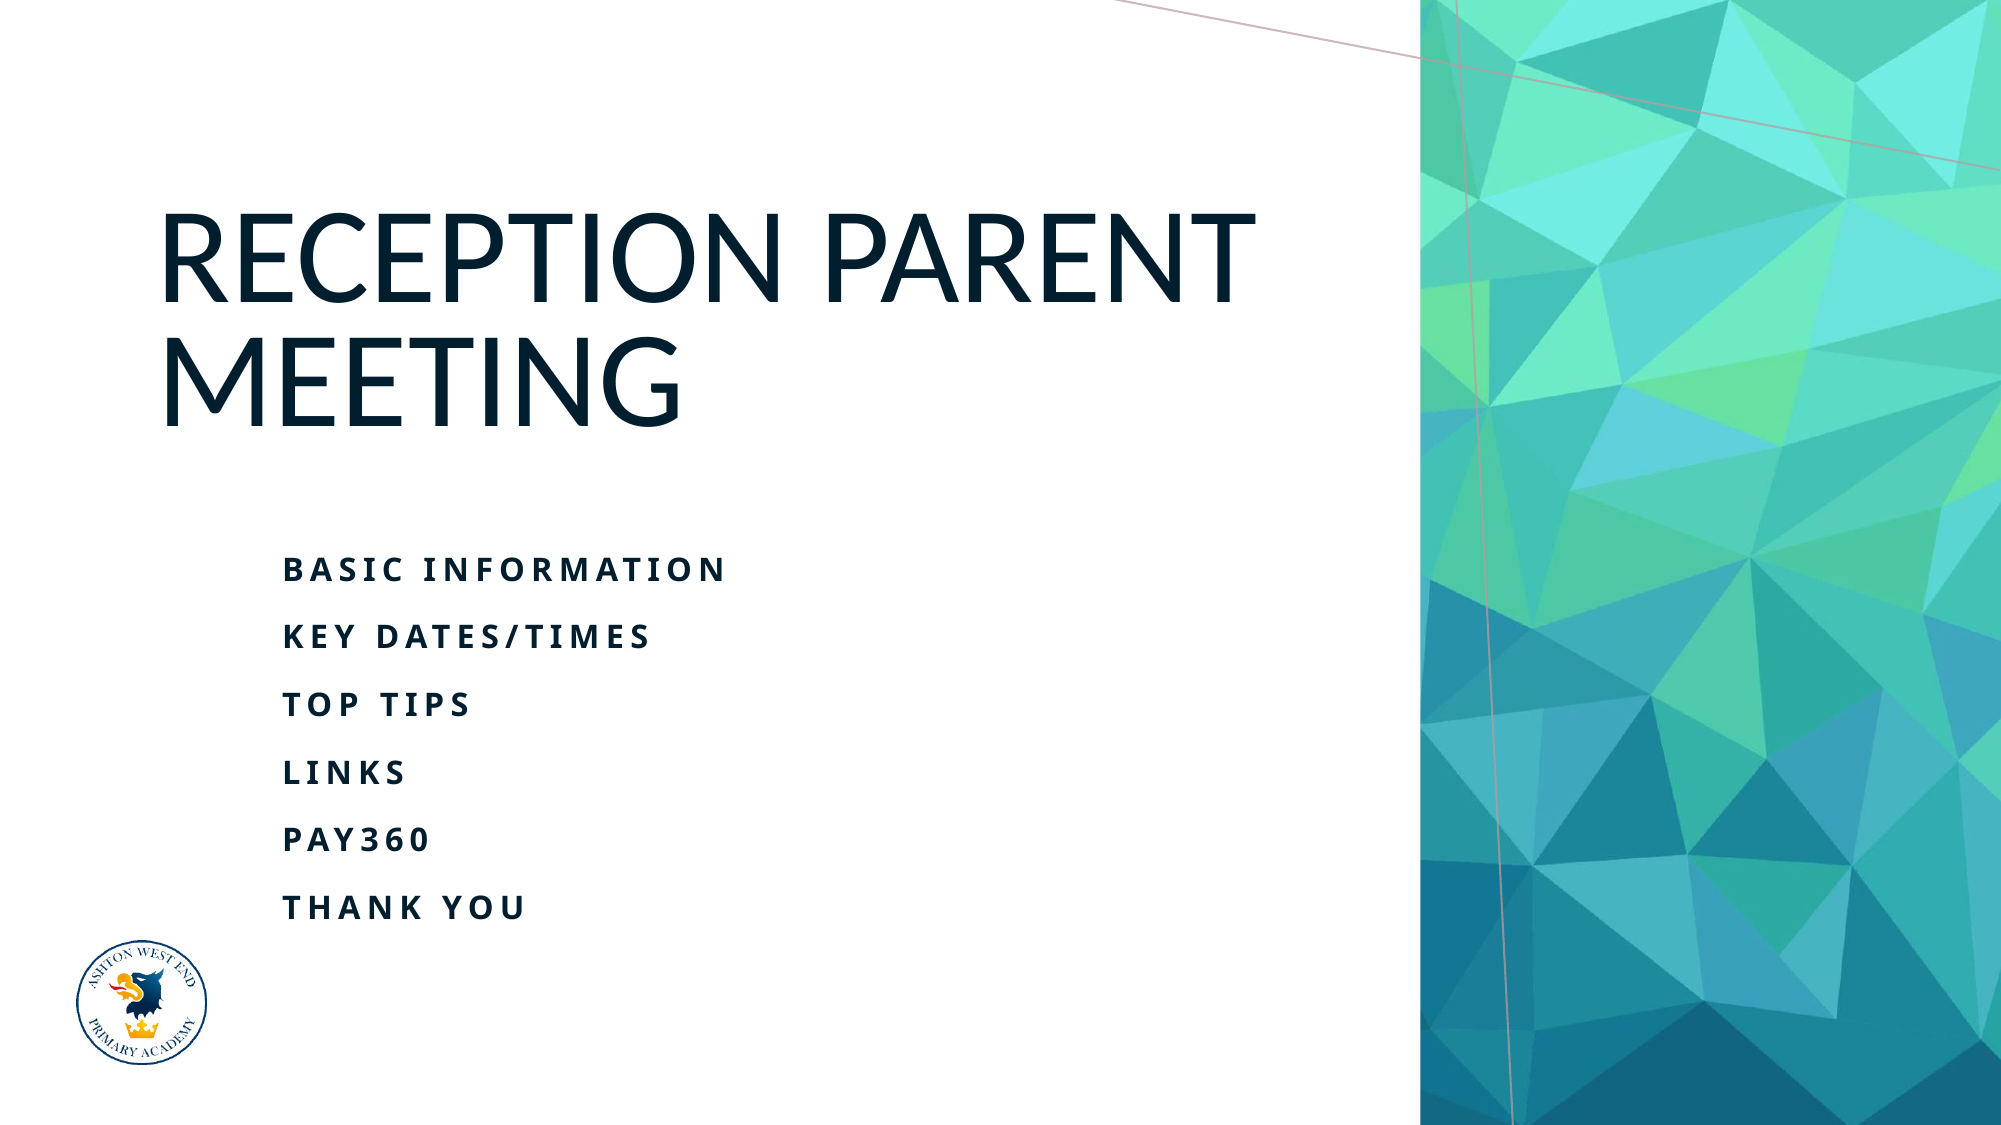

# Reception parent meeting
Basic information
Key dates/times
Top tips
Links
Pay360
Thank you